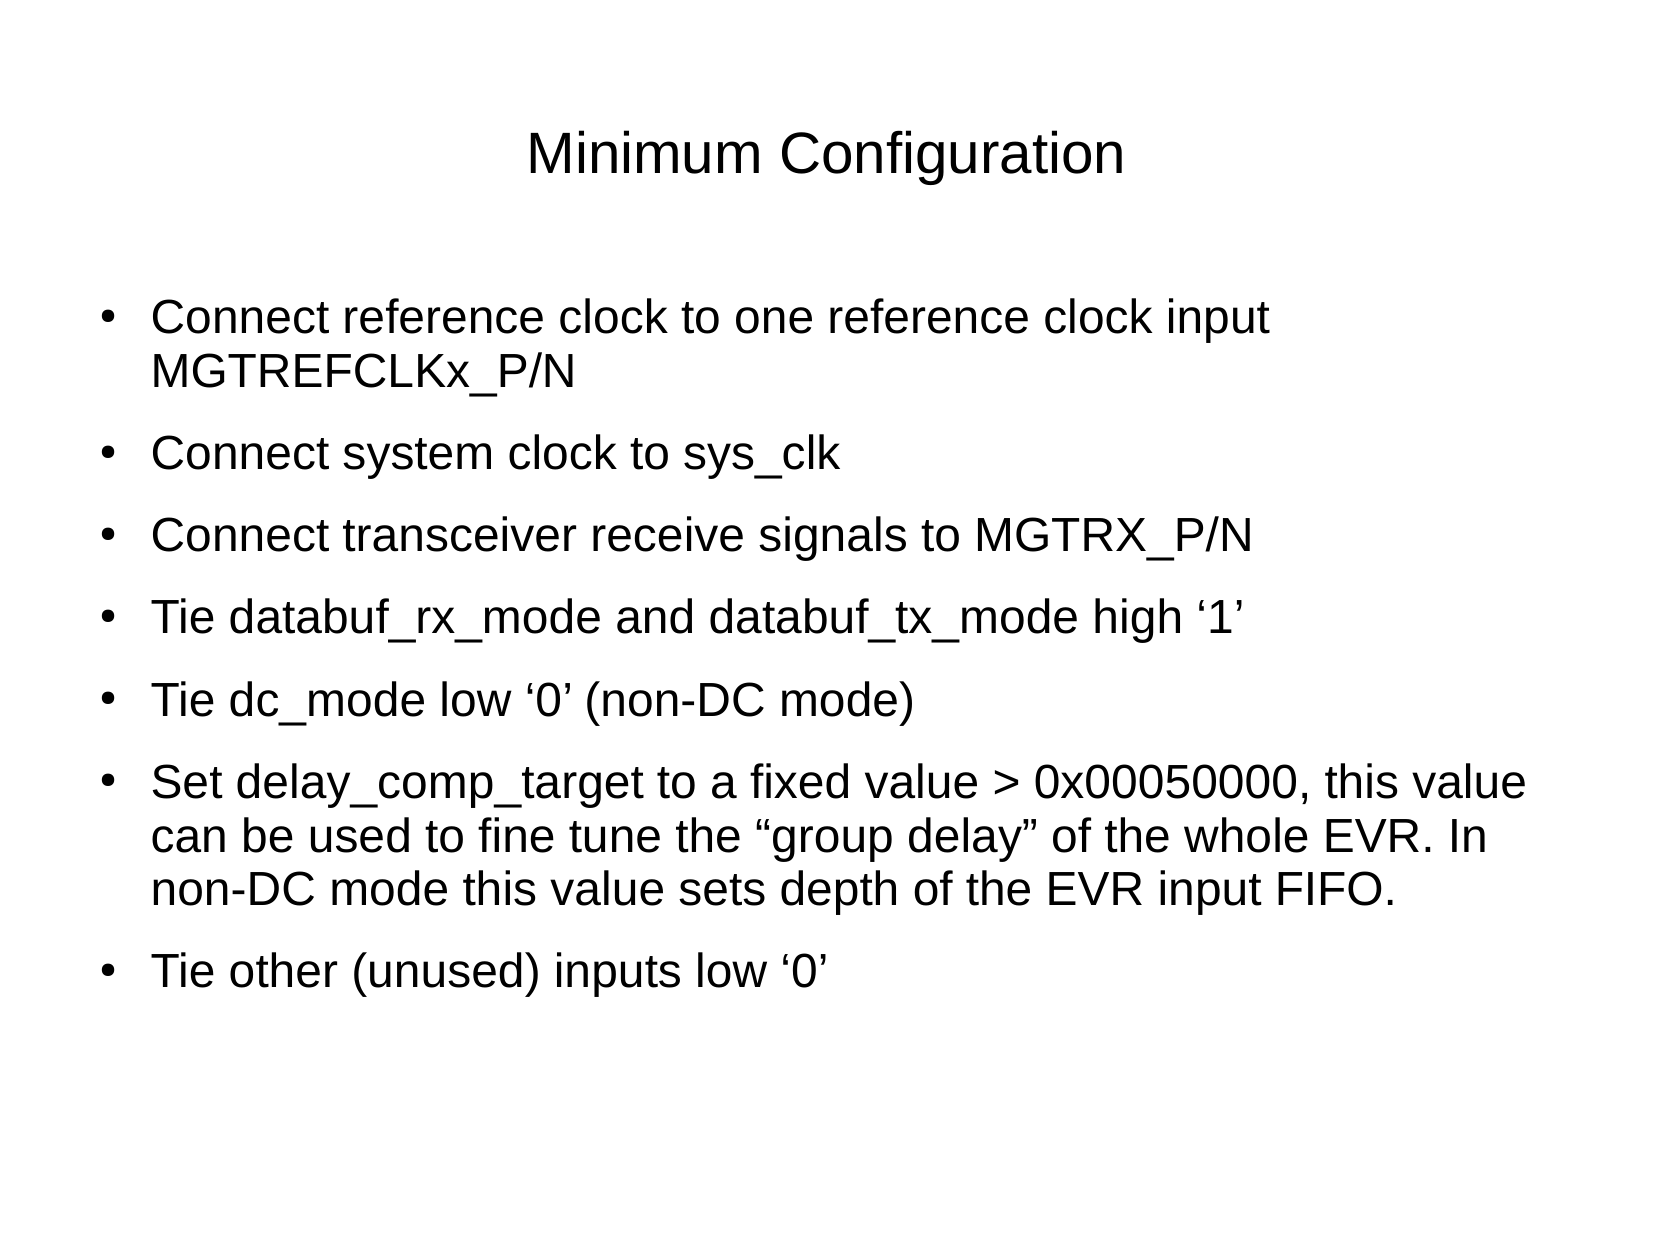

# Minimum Configuration
Connect reference clock to one reference clock input MGTREFCLKx_P/N
Connect system clock to sys_clk
Connect transceiver receive signals to MGTRX_P/N
Tie databuf_rx_mode and databuf_tx_mode high ‘1’
Tie dc_mode low ‘0’ (non-DC mode)
Set delay_comp_target to a fixed value > 0x00050000, this value can be used to fine tune the “group delay” of the whole EVR. In non-DC mode this value sets depth of the EVR input FIFO.
Tie other (unused) inputs low ‘0’